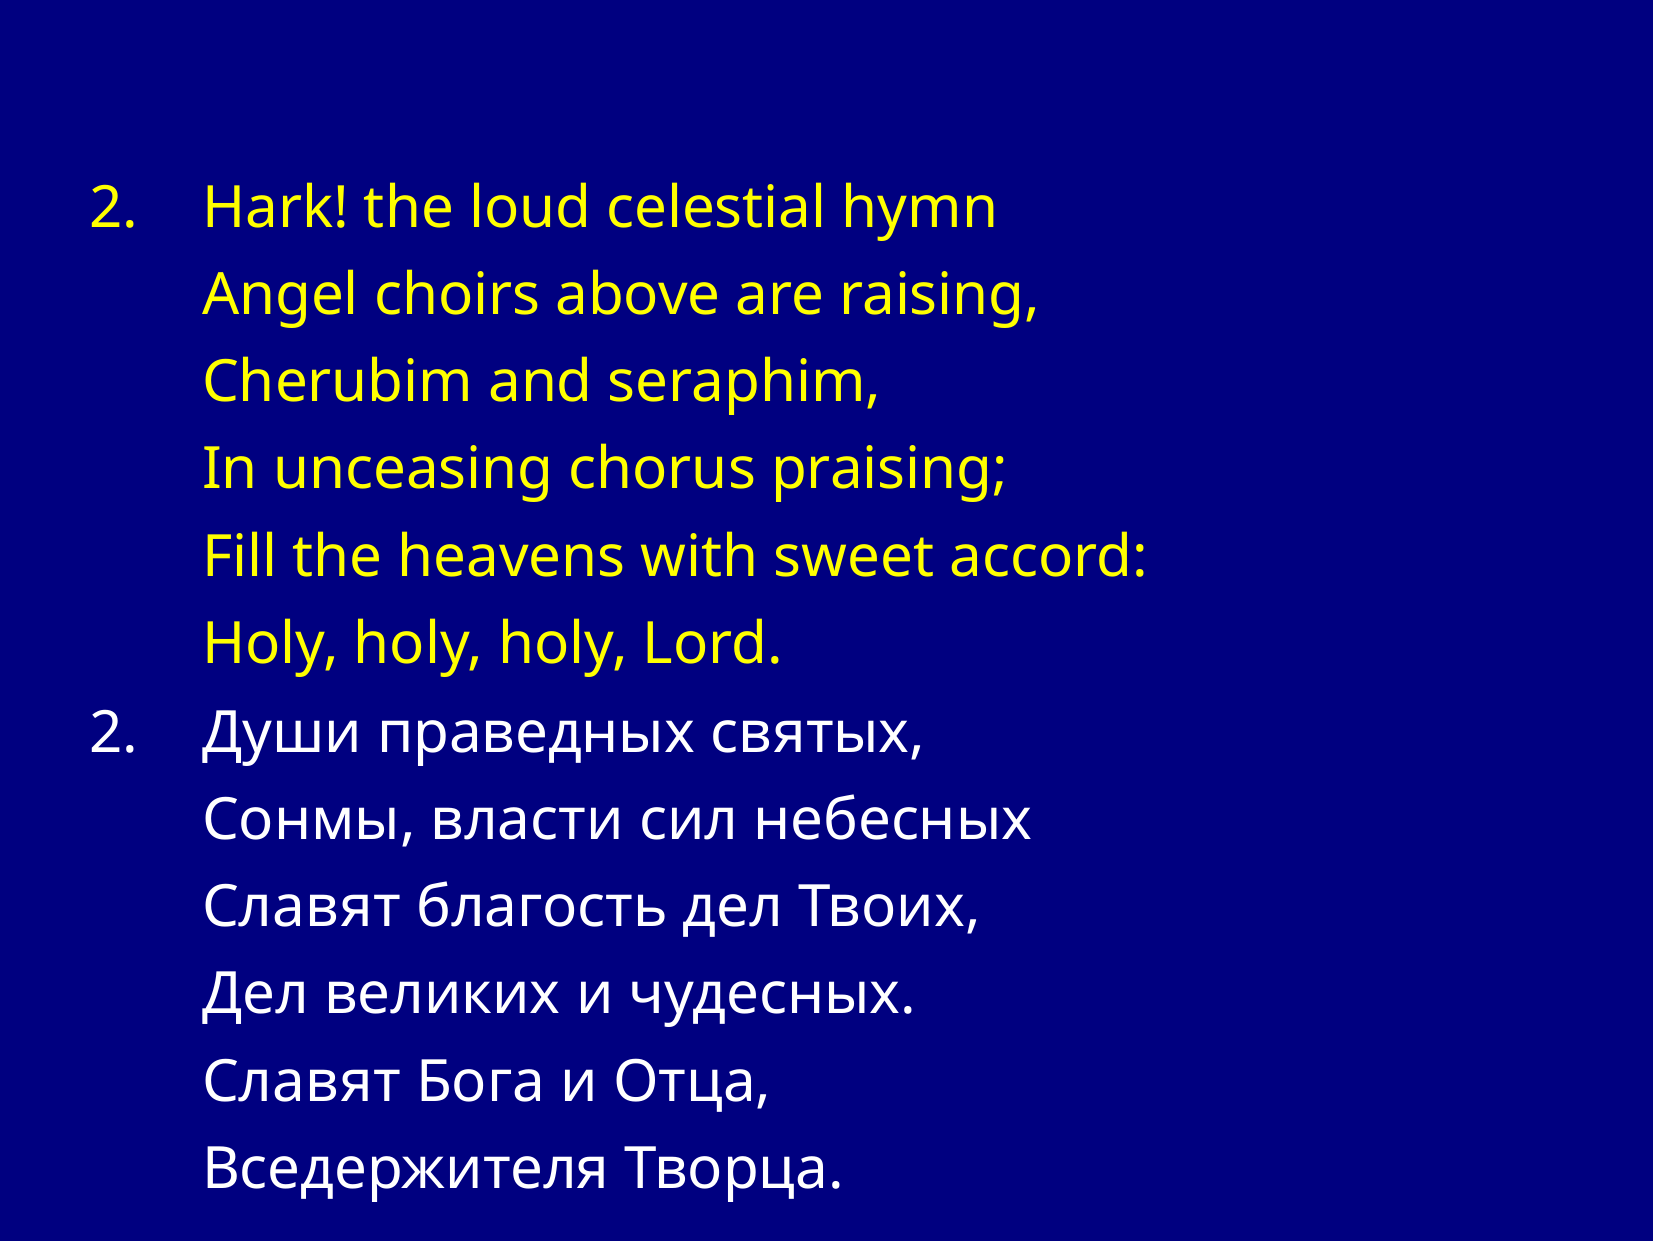

2.	Hark! the loud celestial hymn
	Angel choirs above are raising,
	Cherubim and seraphim,
	In unceasing chorus praising;
	Fill the heavens with sweet accord:
	Holy, holy, holy, Lord.
2.	Души праведных святых,
	Сонмы, власти сил небесных
	Славят благость дел Твоих,
	Дел великих и чудесных.
	Славят Бога и Отца,
	Вседержителя Творца.